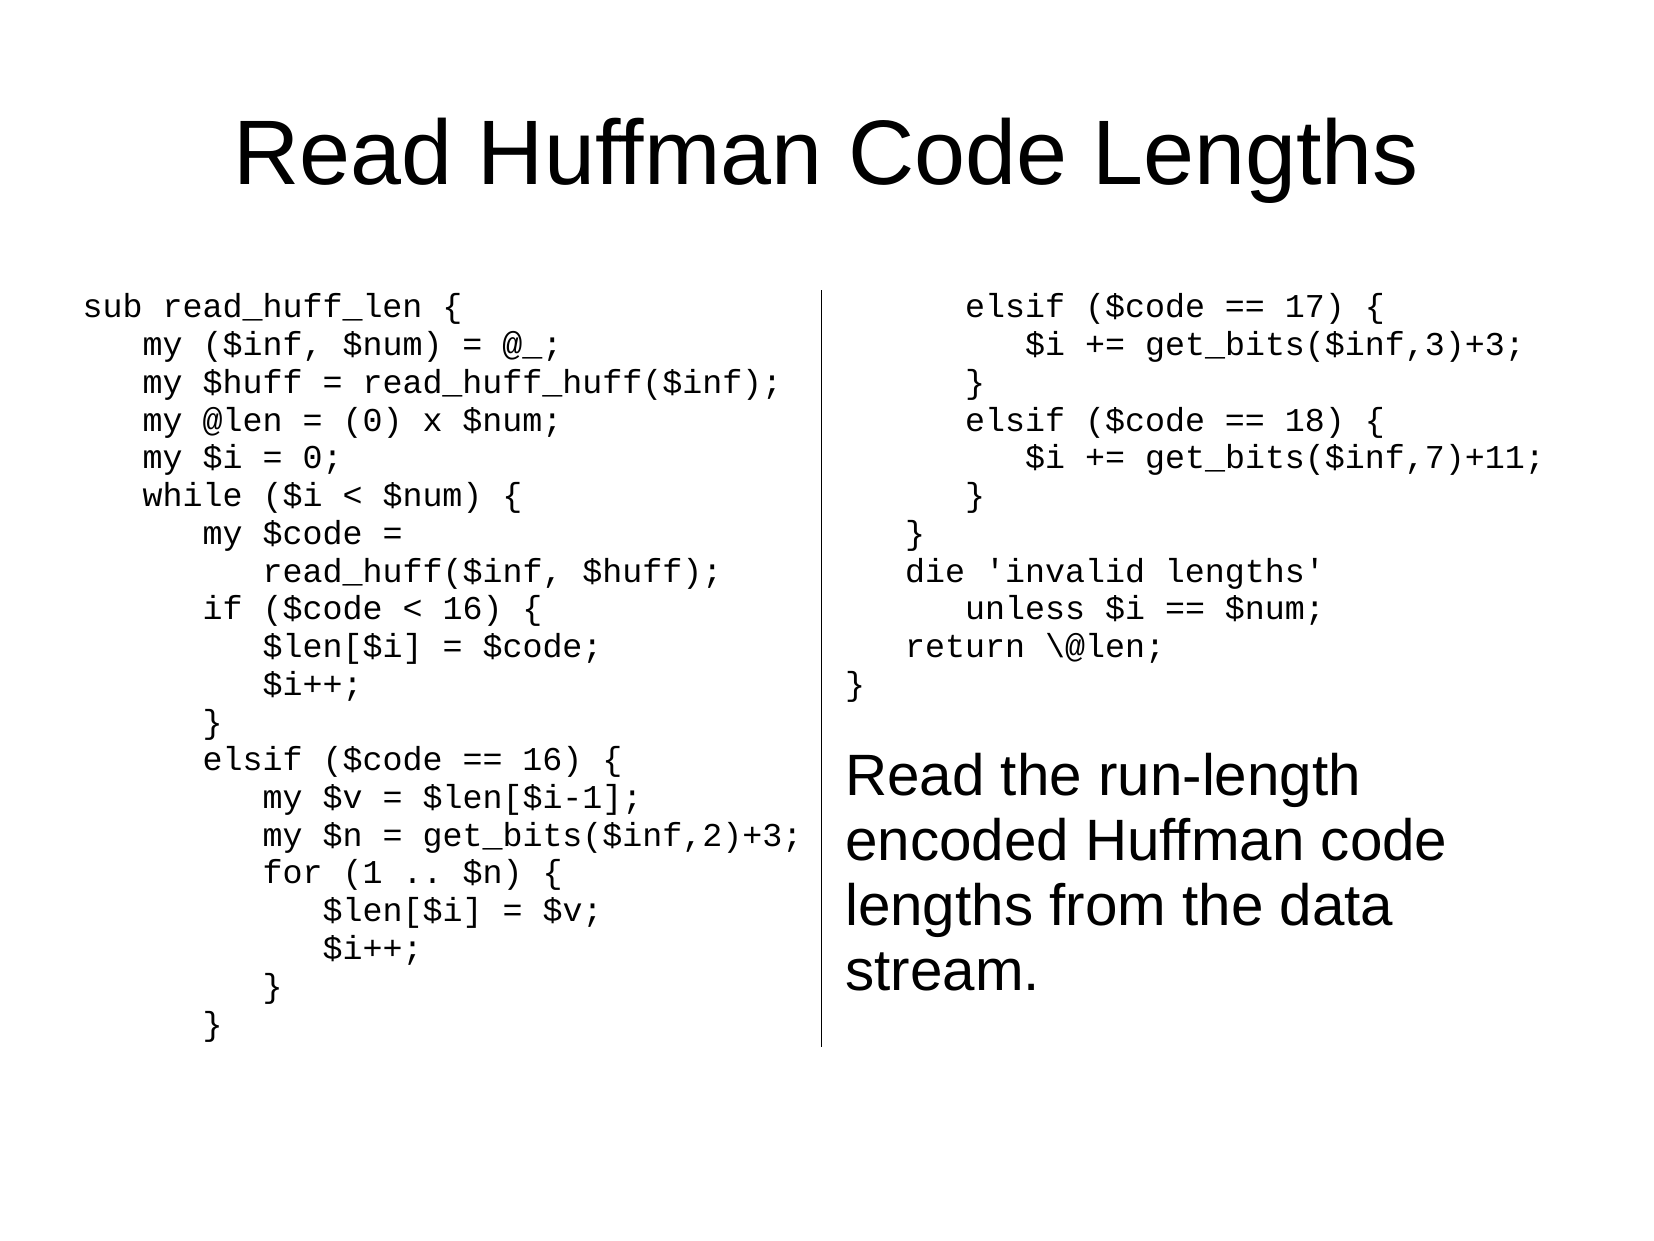

Read Huffman Code Lengths
# sub read_huff_len {
 my ($inf, $num) = @_;
 my $huff = read_huff_huff($inf);
 my @len = (0) x $num;
 my $i = 0;
 while ($i < $num) {
 my $code =
 read_huff($inf, $huff);
 if ($code < 16) {
 $len[$i] = $code;
 $i++;
 }
 elsif ($code == 16) {
 my $v = $len[$i-1];
 my $n = get_bits($inf,2)+3;
 for (1 .. $n) {
 $len[$i] = $v;
 $i++;
 }
 }
 elsif ($code == 17) {
 $i += get_bits($inf,3)+3;
 }
 elsif ($code == 18) {
 $i += get_bits($inf,7)+11;
 }
 }
 die 'invalid lengths'
 unless $i == $num;
 return \@len;
}
Read the run-length encoded Huffman code lengths from the data stream.